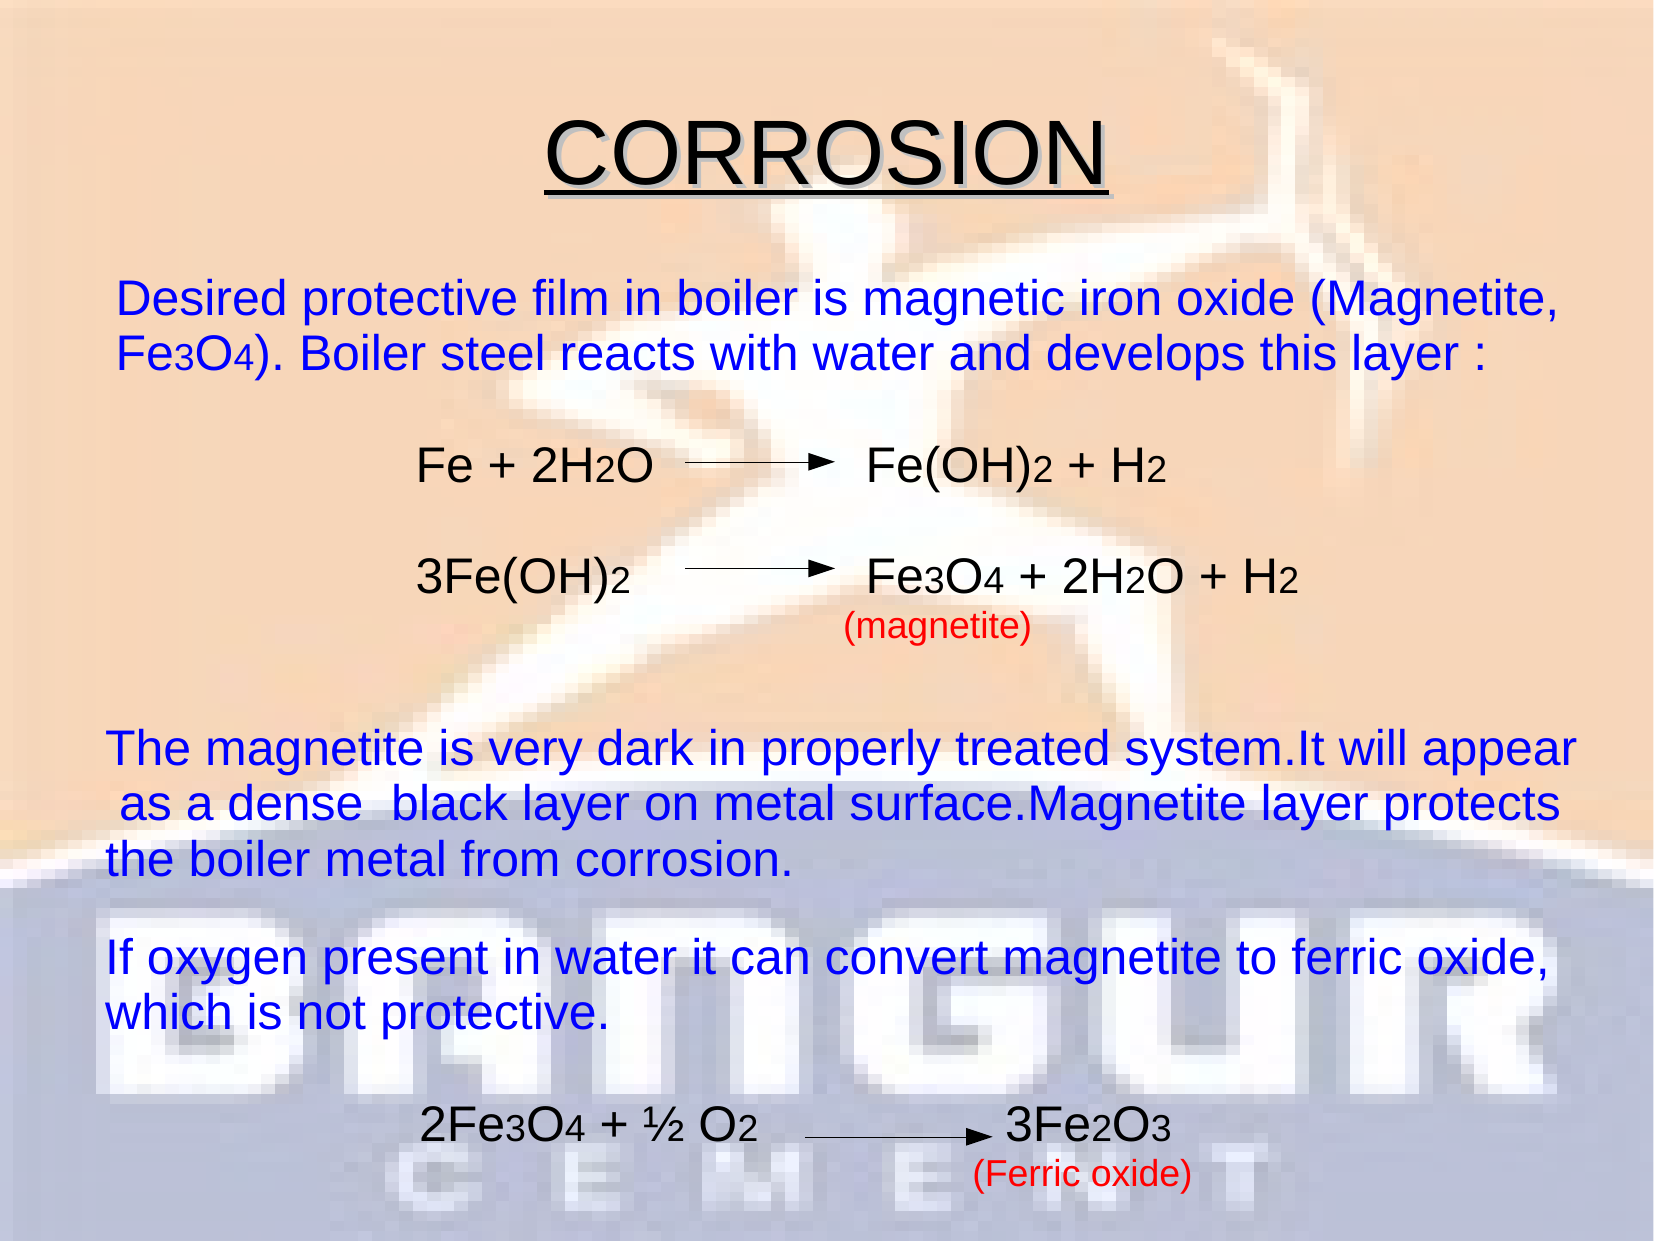

# CORROSION
Desired protective film in boiler is magnetic iron oxide (Magnetite,
Fe3O4). Boiler steel reacts with water and develops this layer :
				Fe + 2H2O			Fe(OH)2 + H2
				3Fe(OH)2				Fe3O4 + 2H2O + H2
									 (magnetite)
The magnetite is very dark in properly treated system.It will appear
 as a dense black layer on metal surface.Magnetite layer protects
the boiler metal from corrosion.
If oxygen present in water it can convert magnetite to ferric oxide,
which is not protective.
 				 2Fe3O4 + ½ O2				3Fe2O3
											 (Ferric oxide)